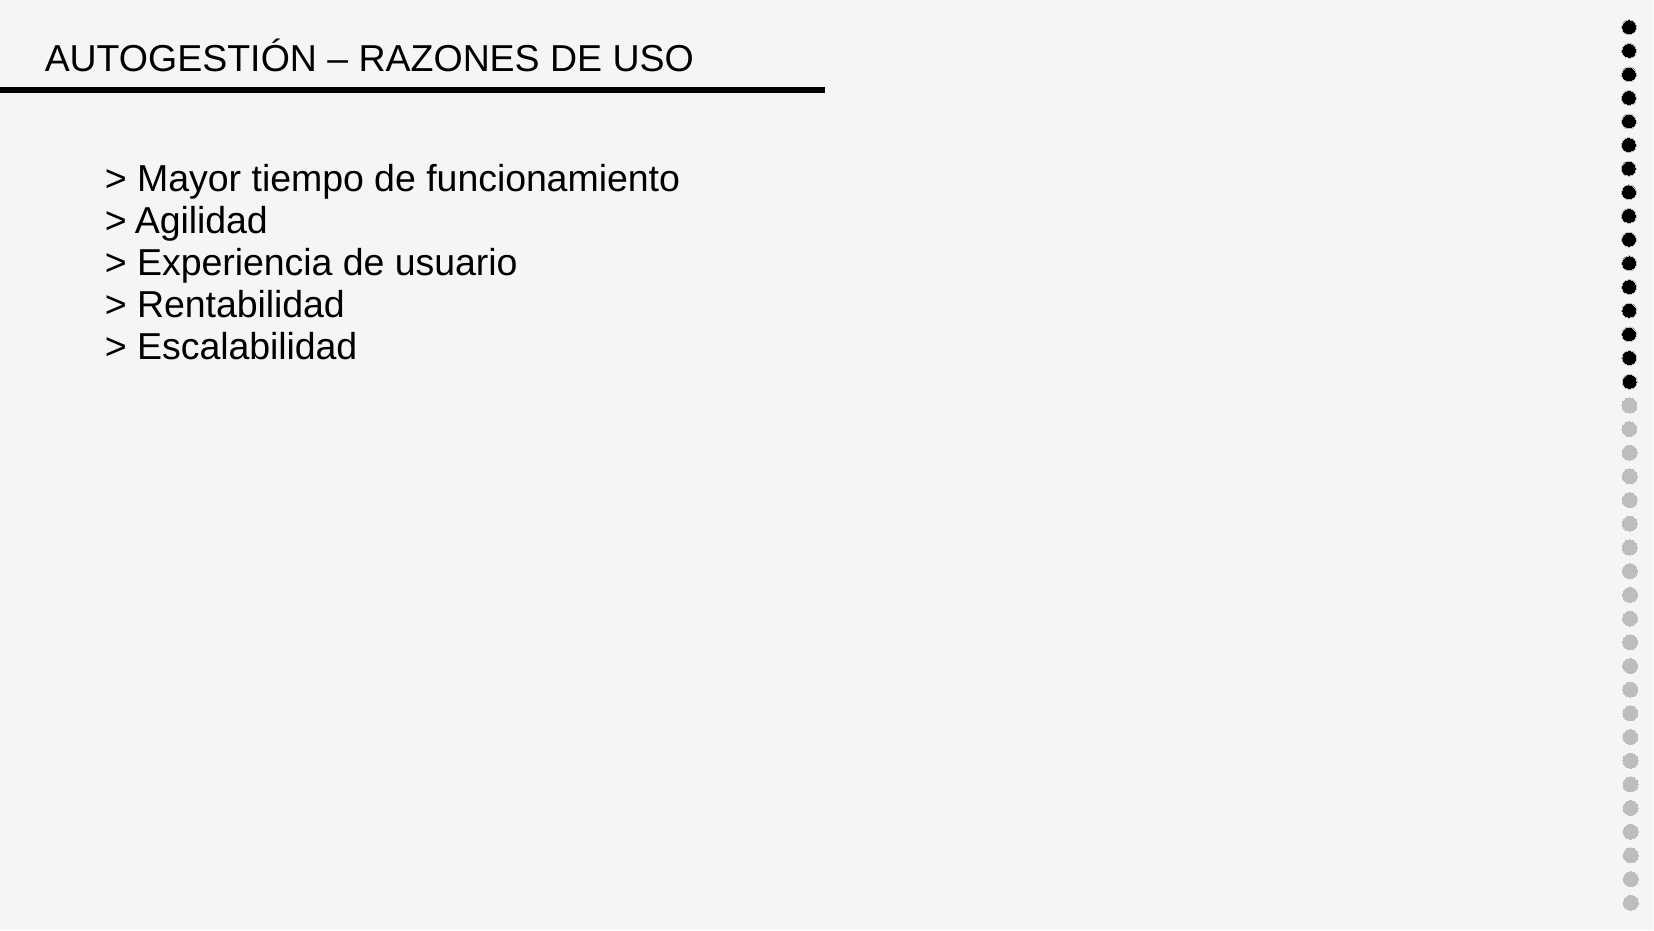

AUTOGESTIÓN – RAZONES DE USO
> Mayor tiempo de funcionamiento
> Agilidad
> Experiencia de usuario
> Rentabilidad
> Escalabilidad